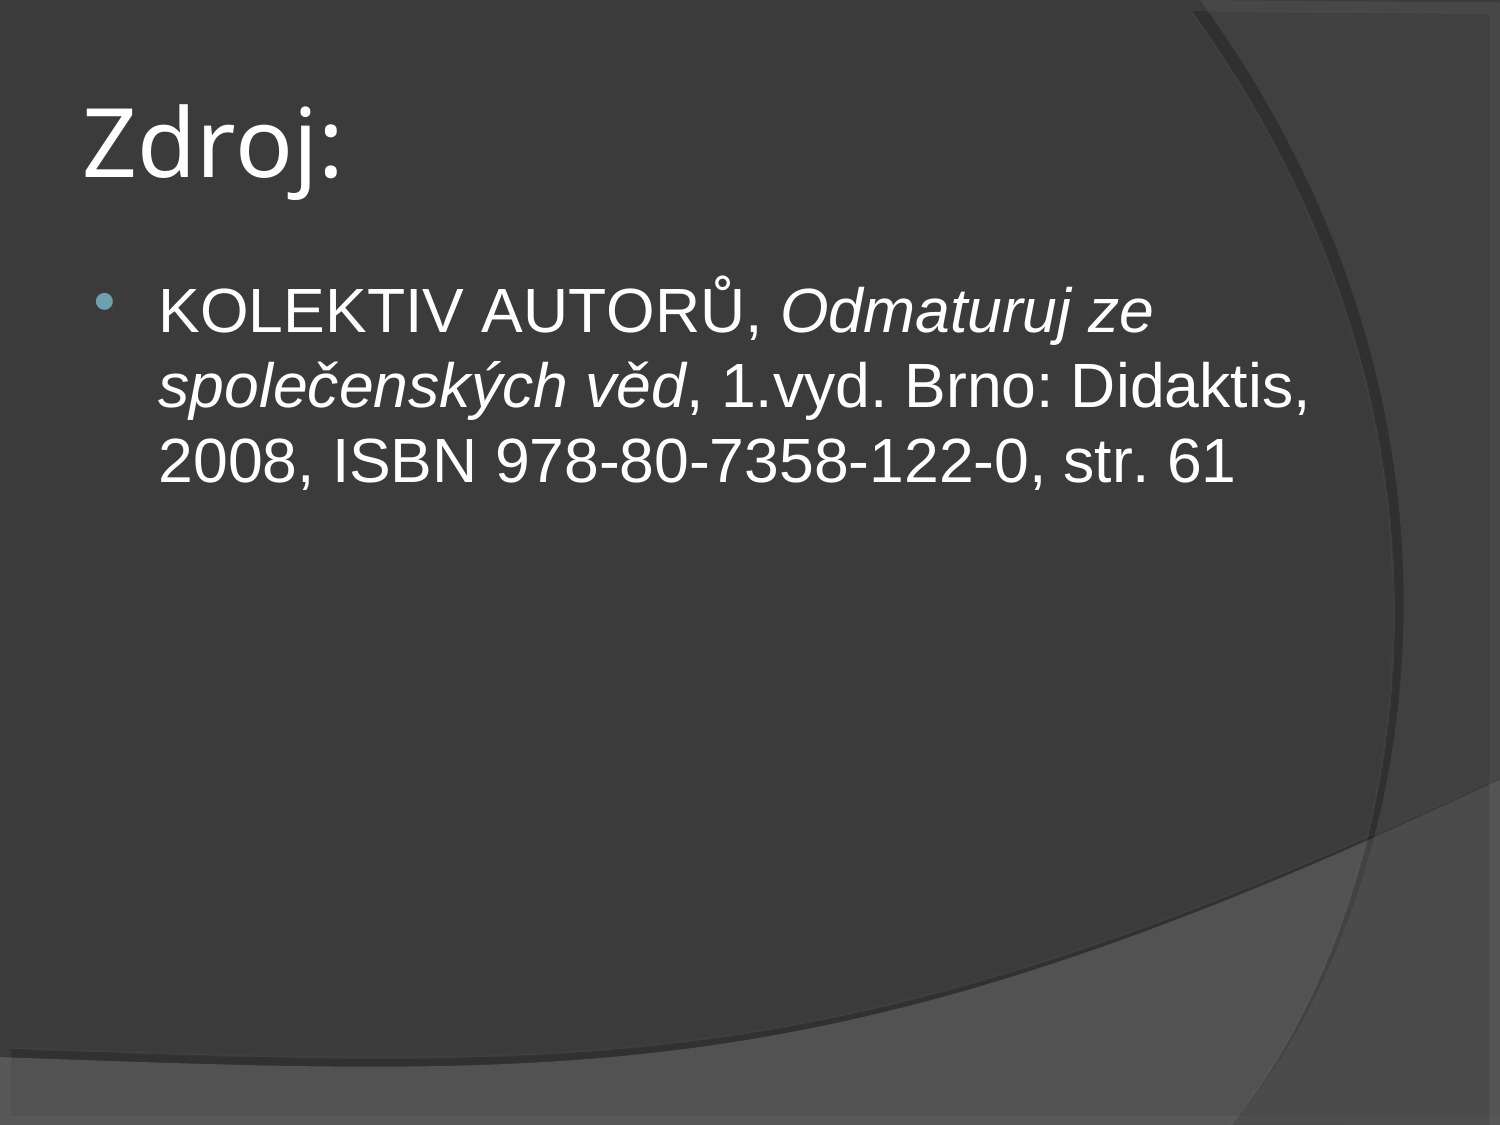

# Zdroj:
KOLEKTIV AUTORŮ, Odmaturuj ze společenských věd, 1.vyd. Brno: Didaktis, 2008, ISBN 978-80-7358-122-0, str. 61